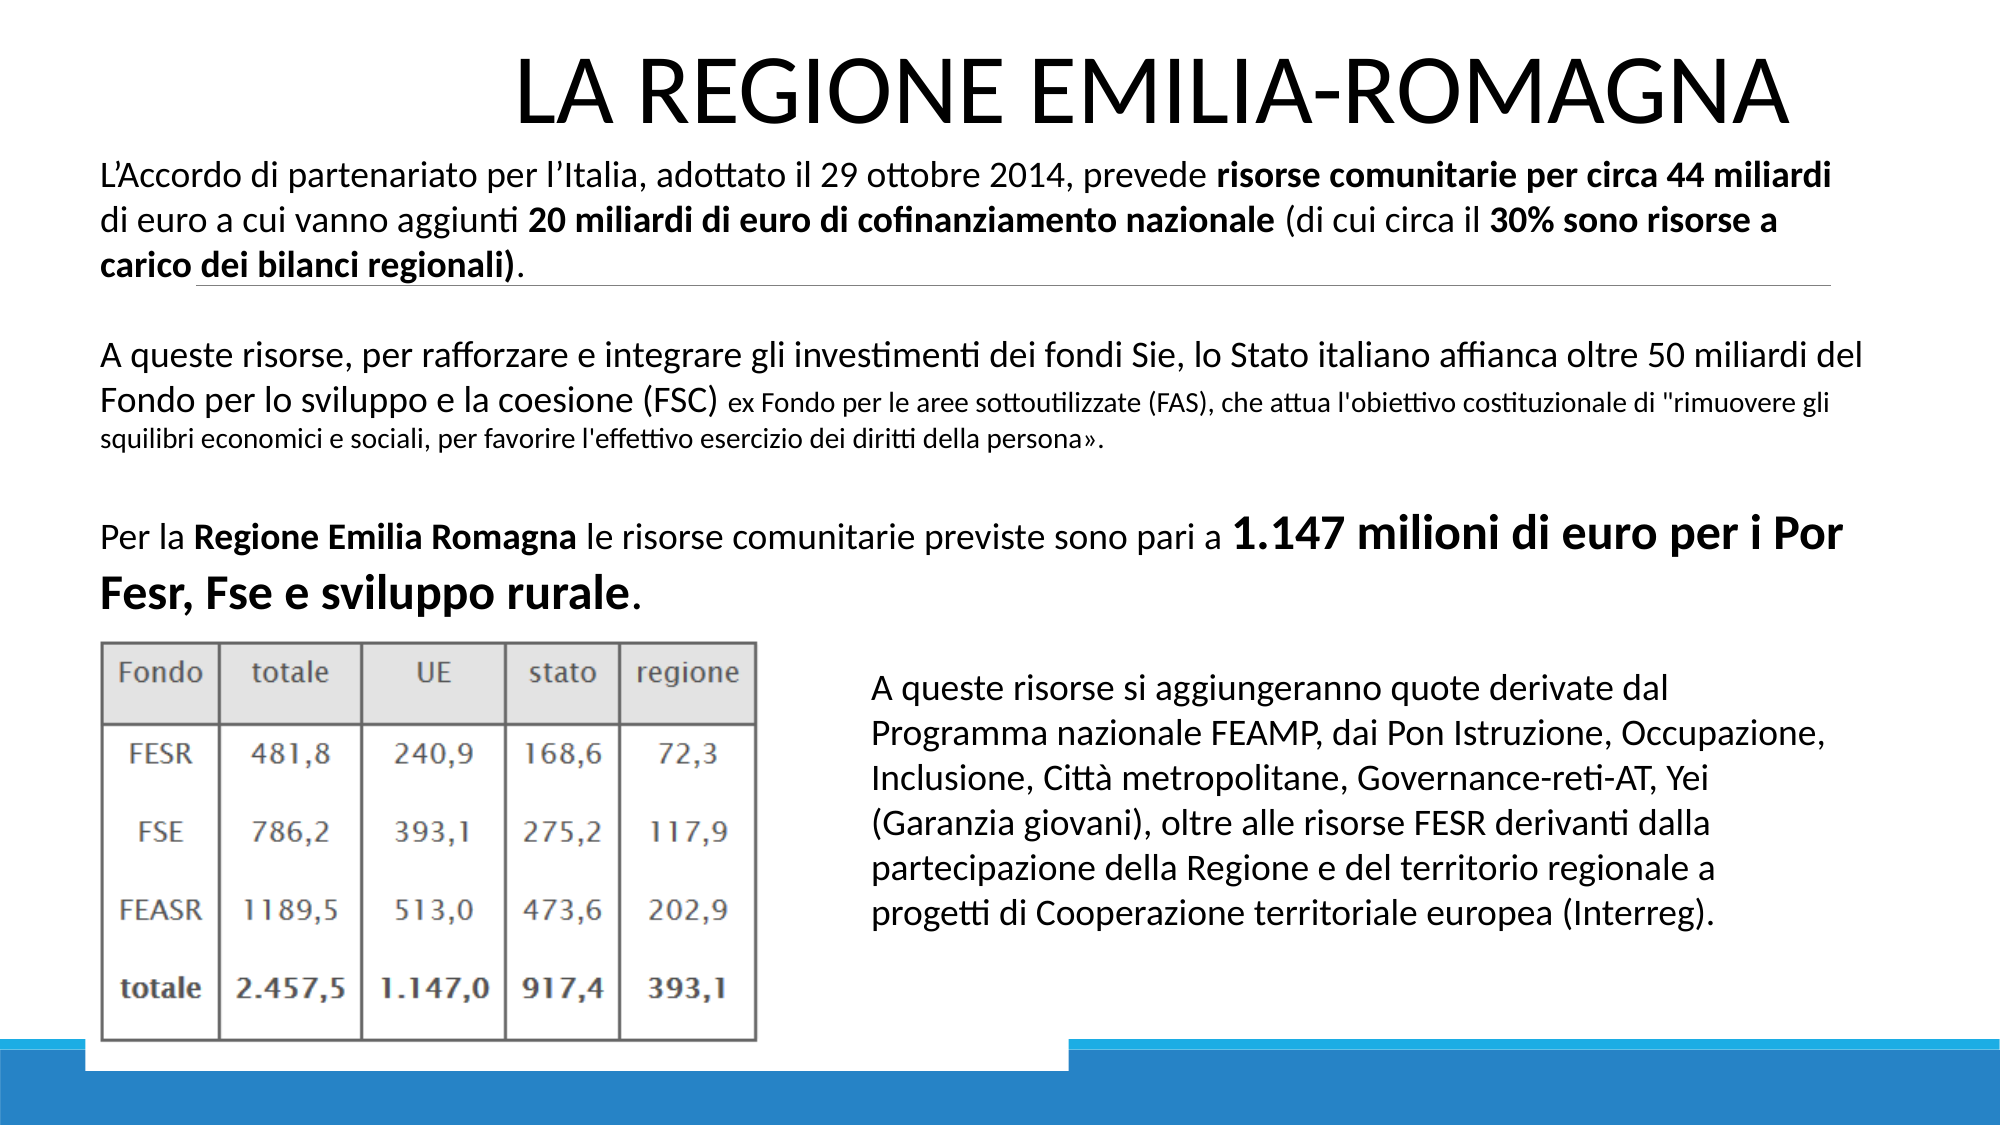

LA REGIONE EMILIA-ROMAGNA
L’Accordo di partenariato per l’Italia, adottato il 29 ottobre 2014, prevede risorse comunitarie per circa 44 miliardi di euro a cui vanno aggiunti 20 miliardi di euro di cofinanziamento nazionale (di cui circa il 30% sono risorse a carico dei bilanci regionali).
A queste risorse, per rafforzare e integrare gli investimenti dei fondi Sie, lo Stato italiano affianca oltre 50 miliardi del Fondo per lo sviluppo e la coesione (FSC) ex Fondo per le aree sottoutilizzate (FAS), che attua l'obiettivo costituzionale di "rimuovere gli squilibri economici e sociali, per favorire l'effettivo esercizio dei diritti della persona».
Per la Regione Emilia Romagna le risorse comunitarie previste sono pari a 1.147 milioni di euro per i Por Fesr, Fse e sviluppo rurale.
A queste risorse si aggiungeranno quote derivate dal Programma nazionale FEAMP, dai Pon Istruzione, Occupazione, Inclusione, Città metropolitane, Governance-reti-AT, Yei (Garanzia giovani), oltre alle risorse FESR derivanti dalla partecipazione della Regione e del territorio regionale a progetti di Cooperazione territoriale europea (Interreg).